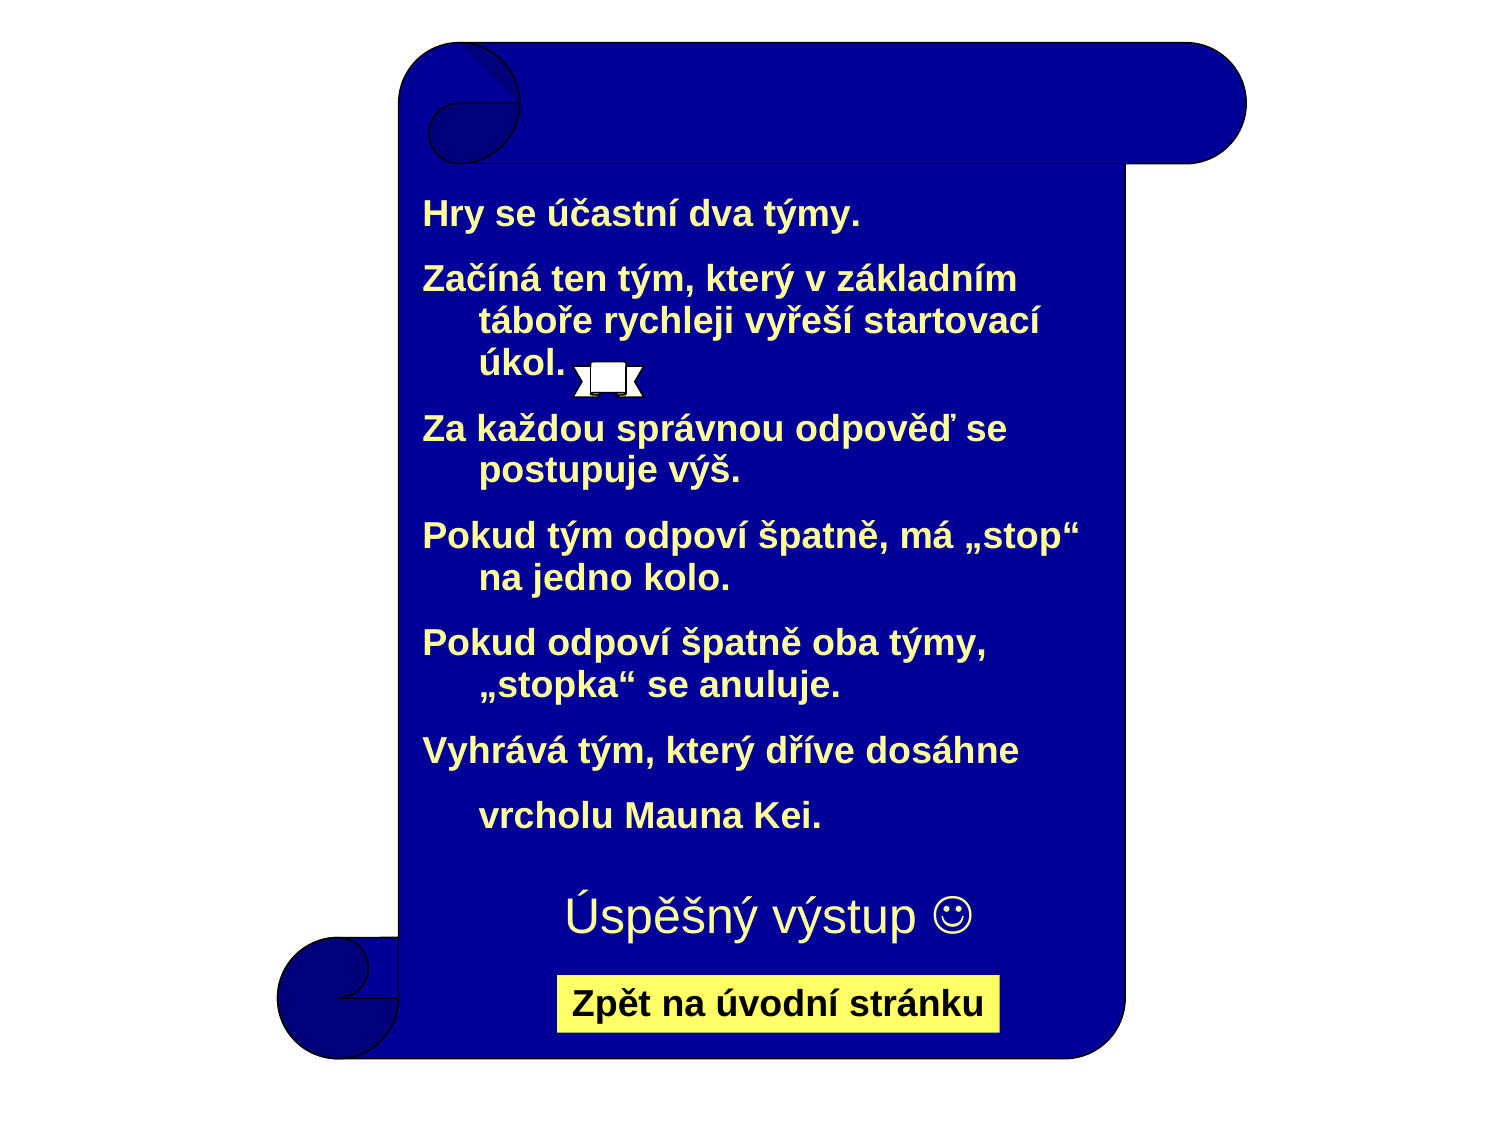

Hry se účastní dva týmy.
Začíná ten tým, který v základním táboře rychleji vyřeší startovací úkol.
Za každou správnou odpověď se postupuje výš.
Pokud tým odpoví špatně, má „stop“ na jedno kolo.
Pokud odpoví špatně oba týmy, „stopka“ se anuluje.
Vyhrává tým, který dříve dosáhne
	vrcholu Mauna Kei.
Úspěšný výstup 
Zpět na úvodní stránku